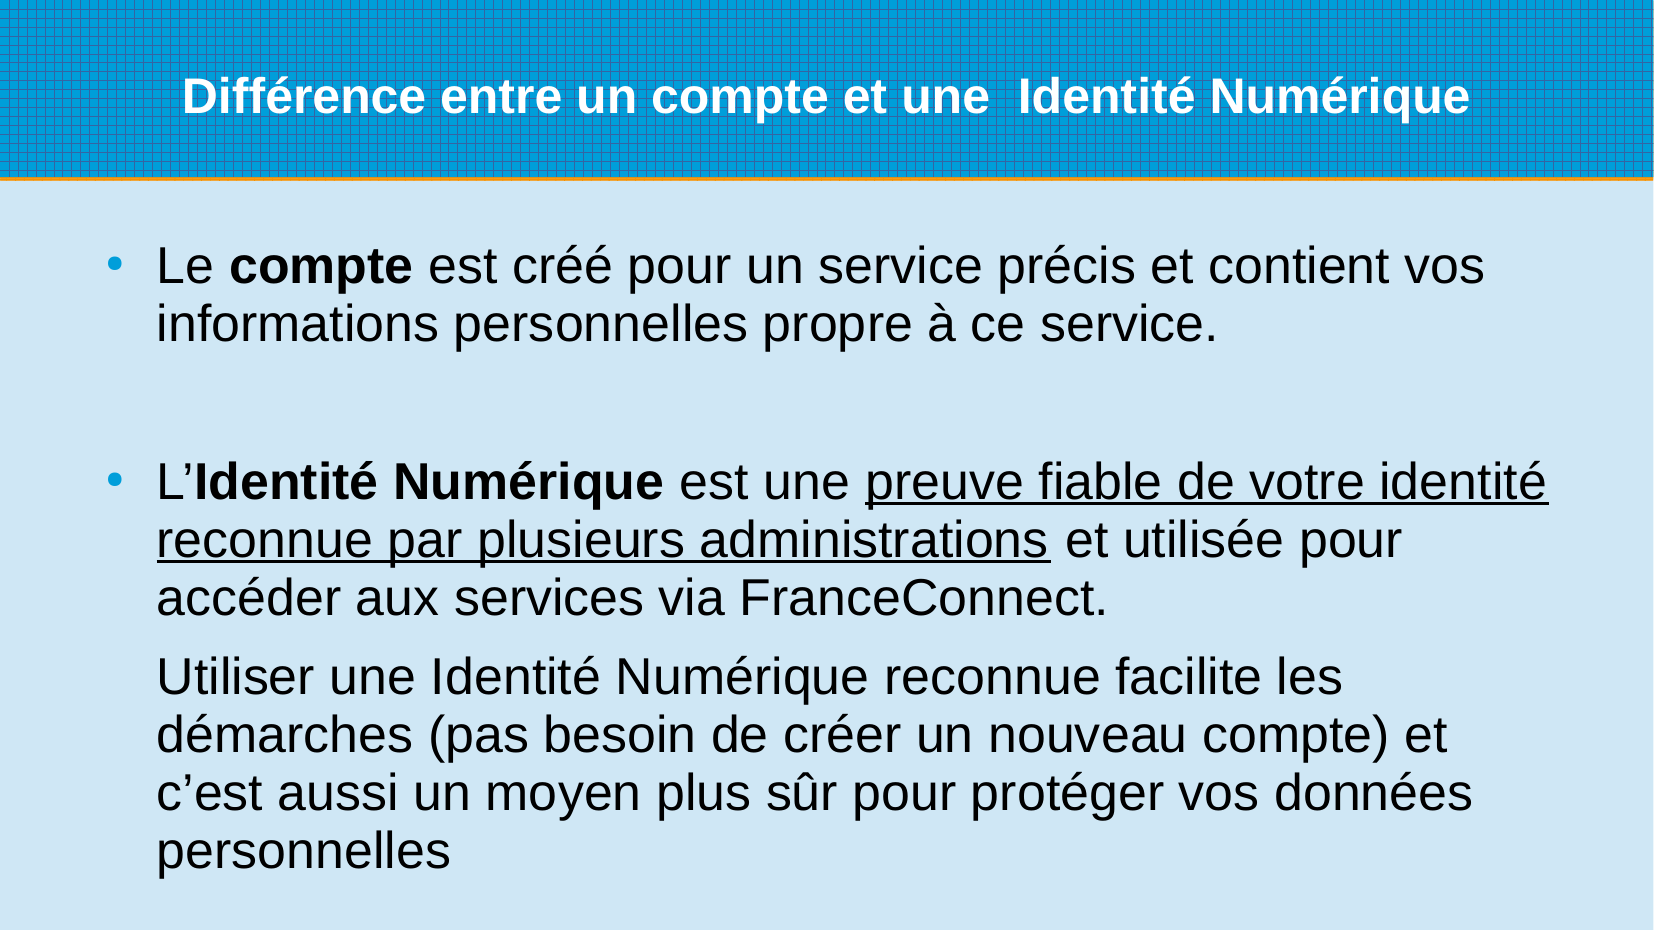

# Différence entre un compte et une Identité Numérique
Le compte est créé pour un service précis et contient vos informations personnelles propre à ce service.
L’Identité Numérique est une preuve fiable de votre identité reconnue par plusieurs administrations et utilisée pour accéder aux services via FranceConnect.
Utiliser une Identité Numérique reconnue facilite les démarches (pas besoin de créer un nouveau compte) et c’est aussi un moyen plus sûr pour protéger vos données personnelles